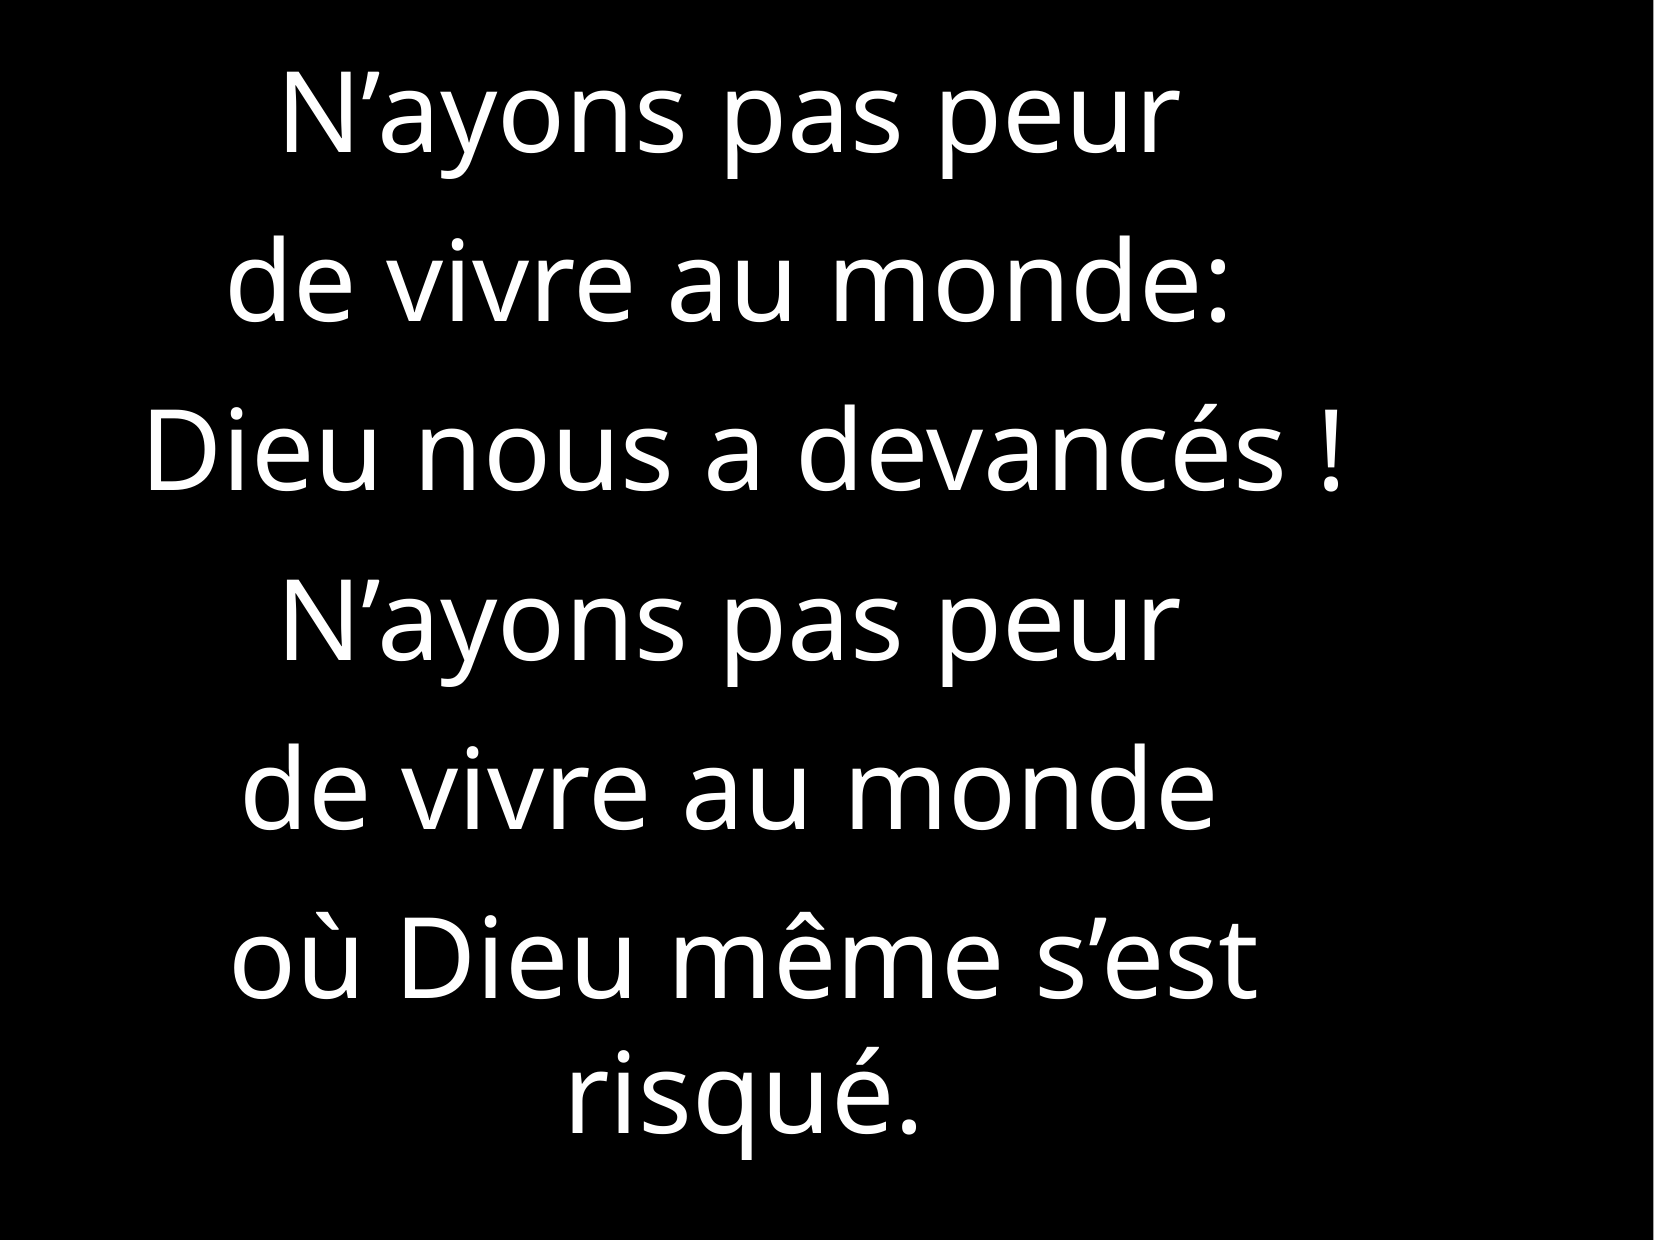

# N’ayons pas peur
de vivre au monde:
Dieu nous a devancés !
N’ayons pas peur
de vivre au monde
où Dieu même s’est risqué.